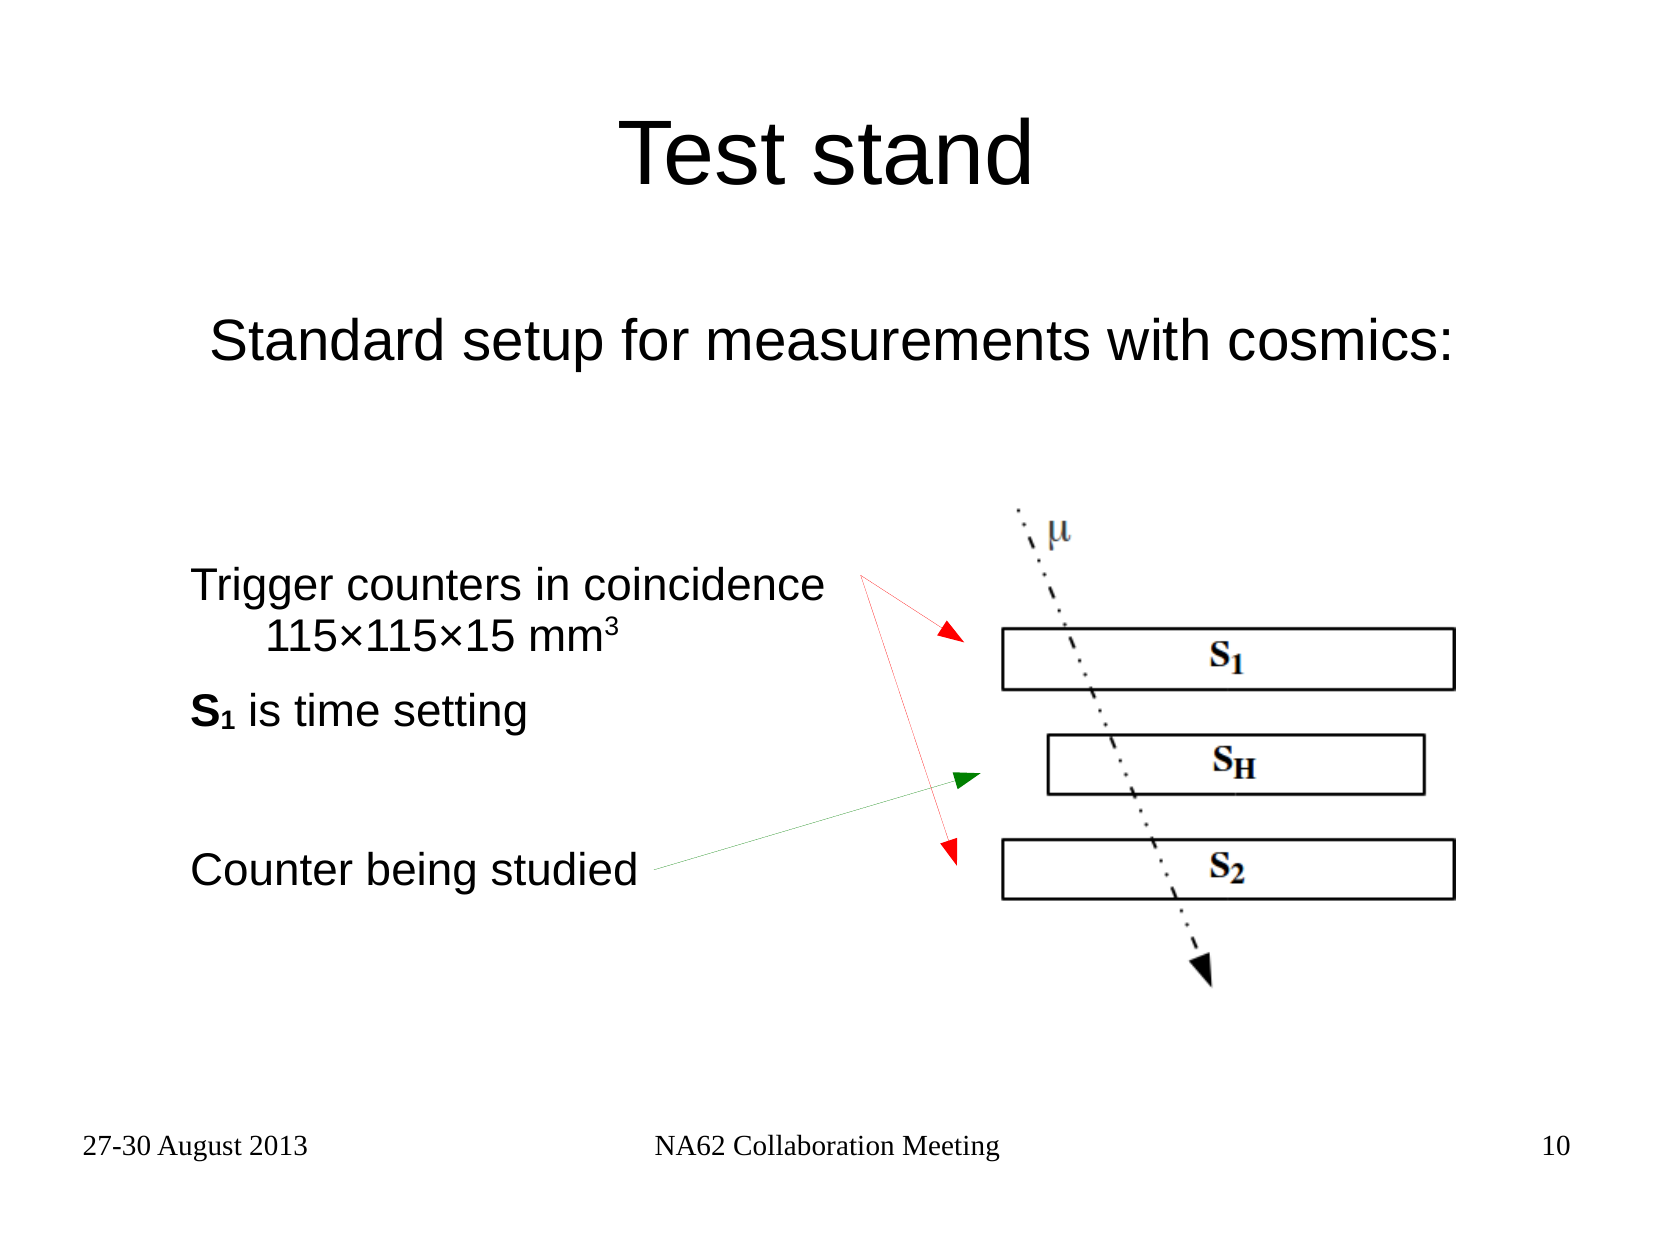

# Test stand
Standard setup for measurements with cosmics:
Trigger counters in coincidence
	115×115×15 mm3
S1 is time setting
Counter being studied
27-30 August 2013
NA62 Collaboration Meeting
10